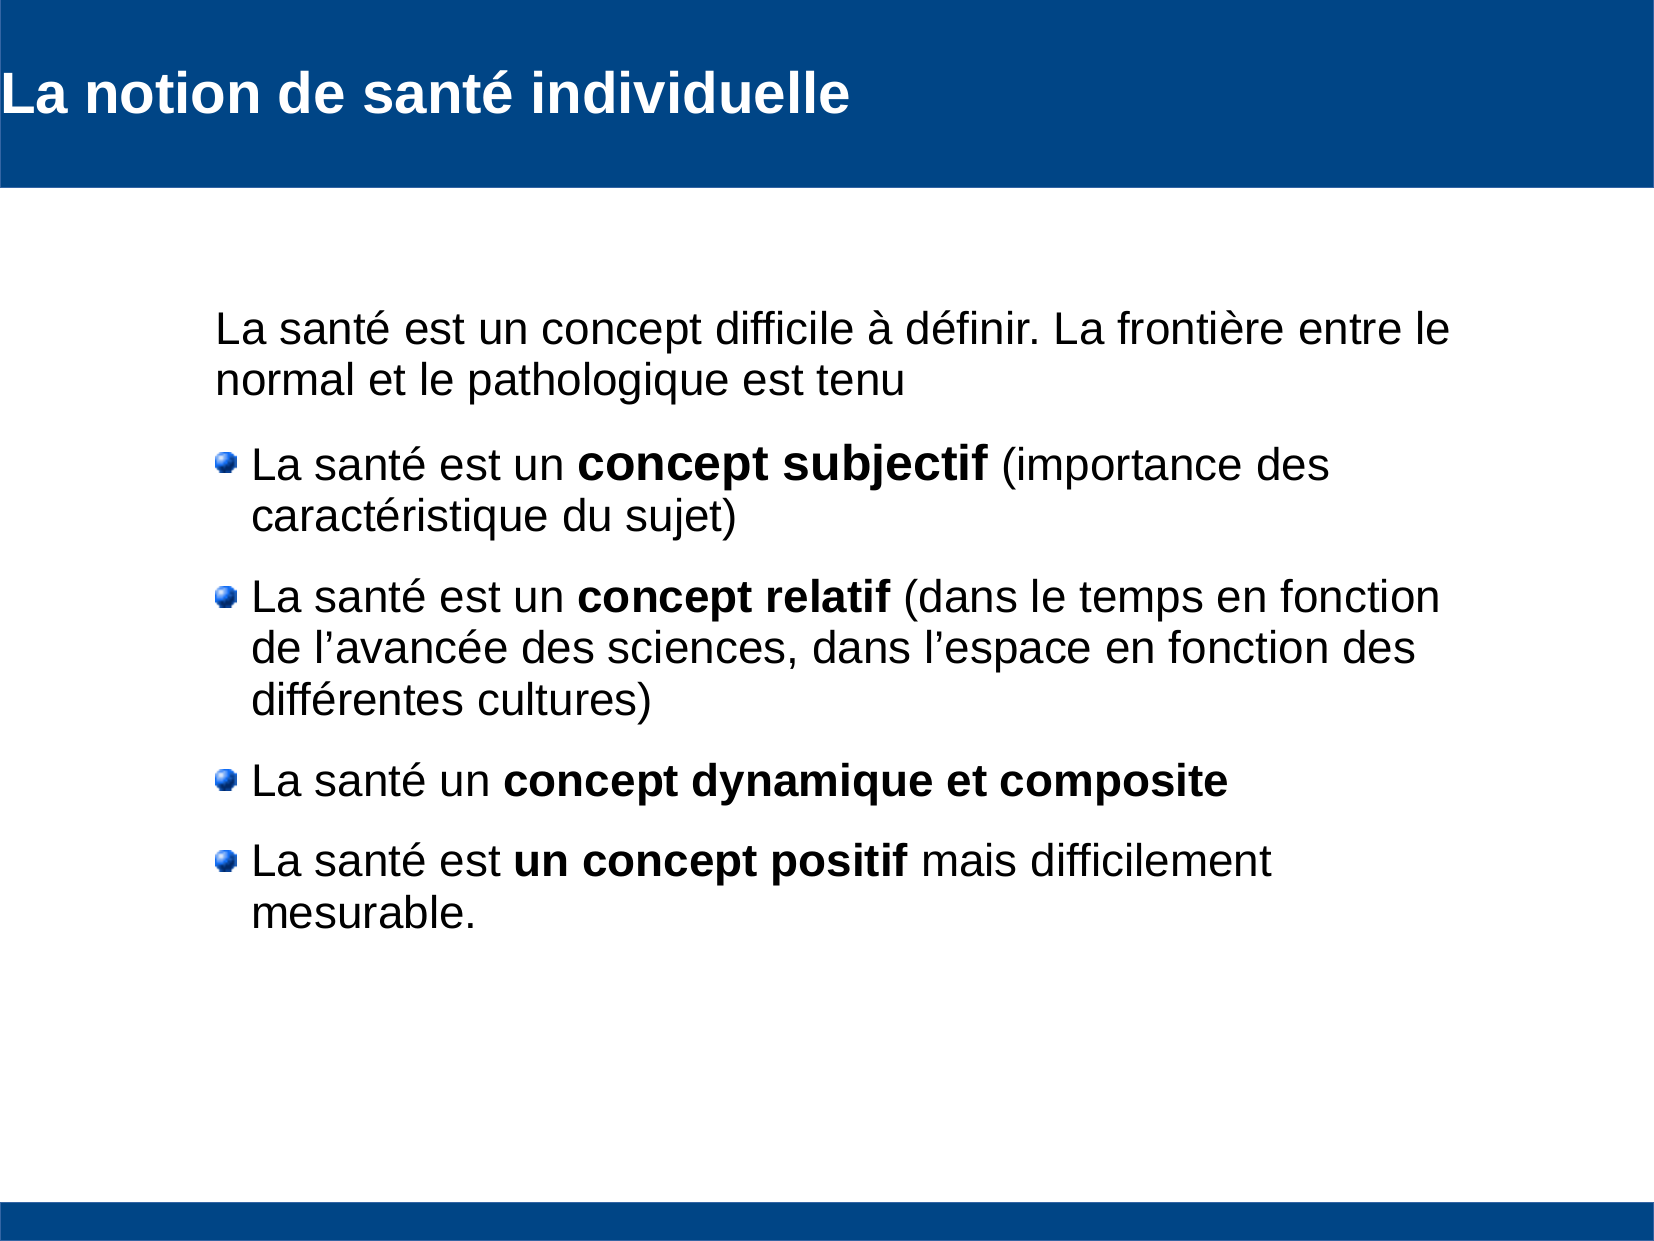

# La notion de santé individuelle
La santé est un concept difficile à définir. La frontière entre le normal et le pathologique est tenu
La santé est un concept subjectif (importance des caractéristique du sujet)
La santé est un concept relatif (dans le temps en fonction de l’avancée des sciences, dans l’espace en fonction des différentes cultures)
La santé un concept dynamique et composite
La santé est un concept positif mais difficilement mesurable.